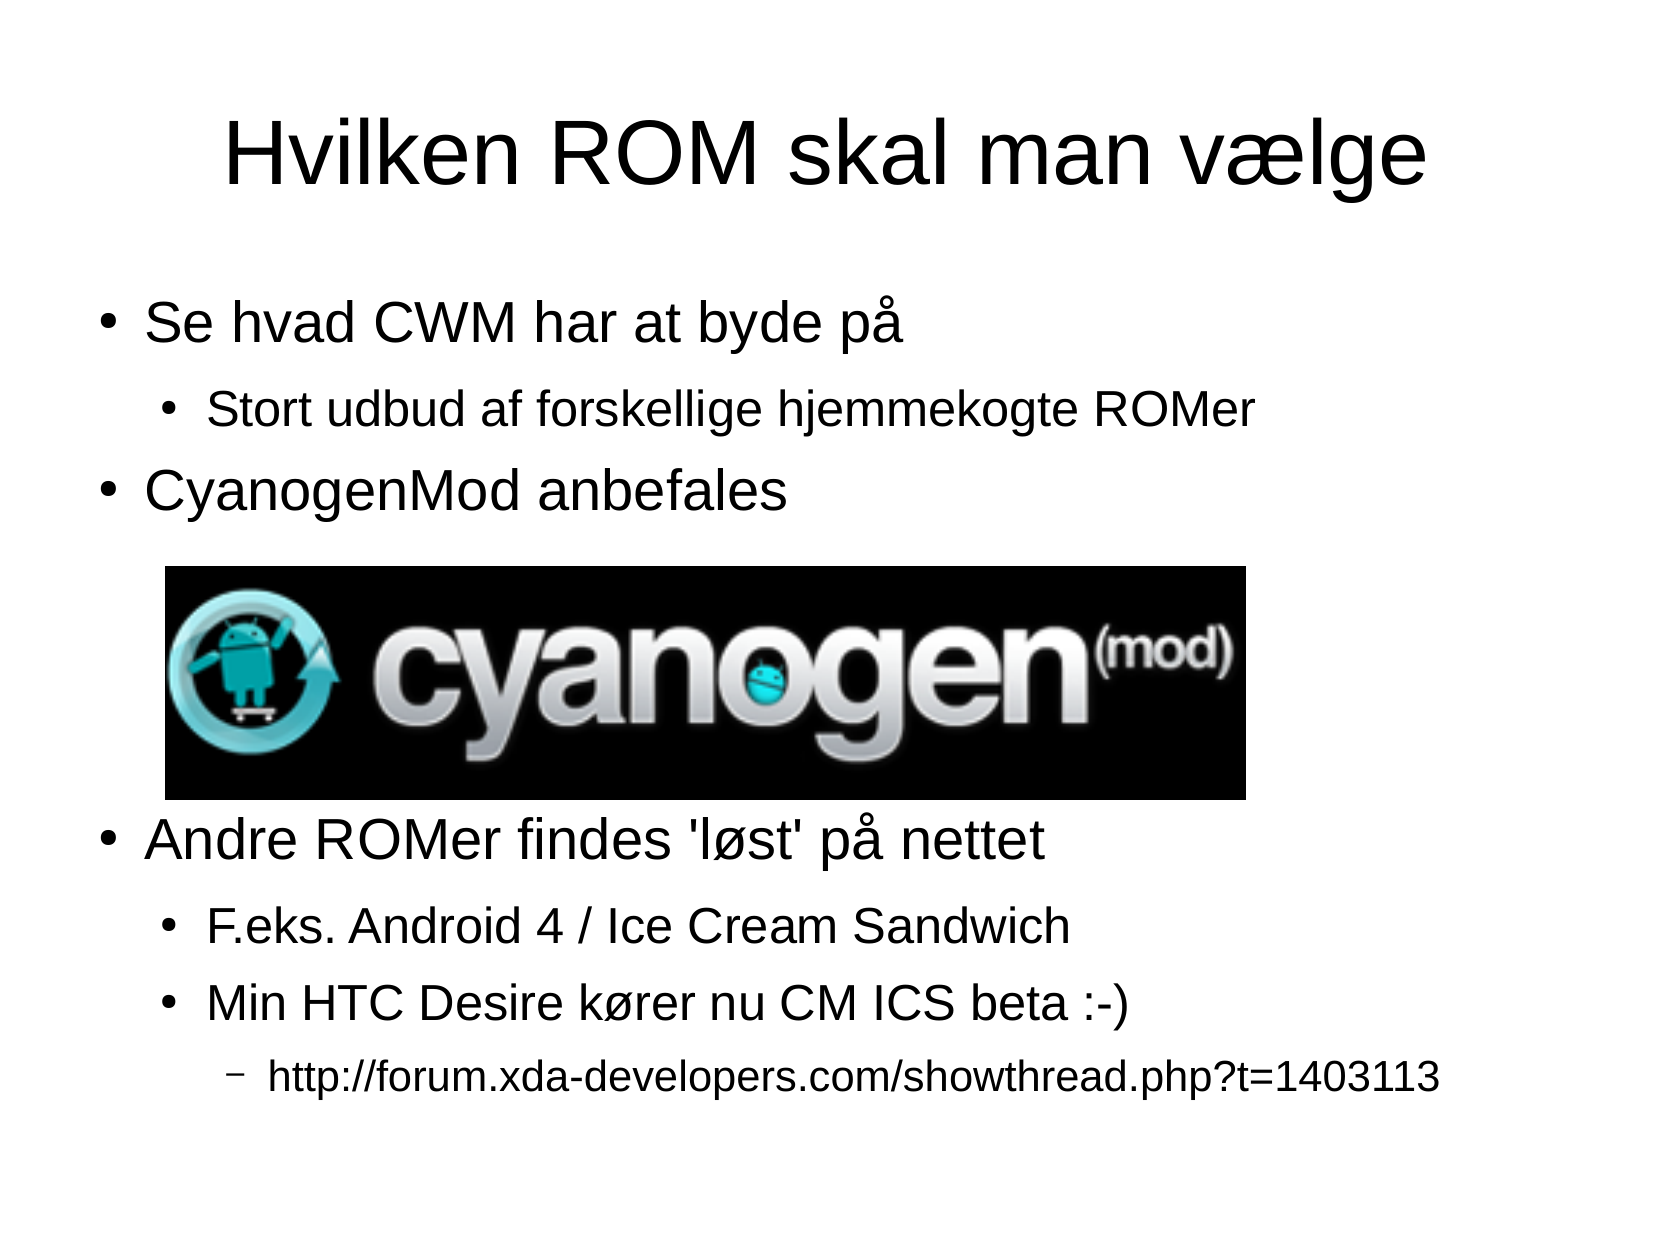

# Hvilken ROM skal man vælge
Se hvad CWM har at byde på
Stort udbud af forskellige hjemmekogte ROMer
CyanogenMod anbefales
Andre ROMer findes 'løst' på nettet
F.eks. Android 4 / Ice Cream Sandwich
Min HTC Desire kører nu CM ICS beta :-)
http://forum.xda-developers.com/showthread.php?t=1403113